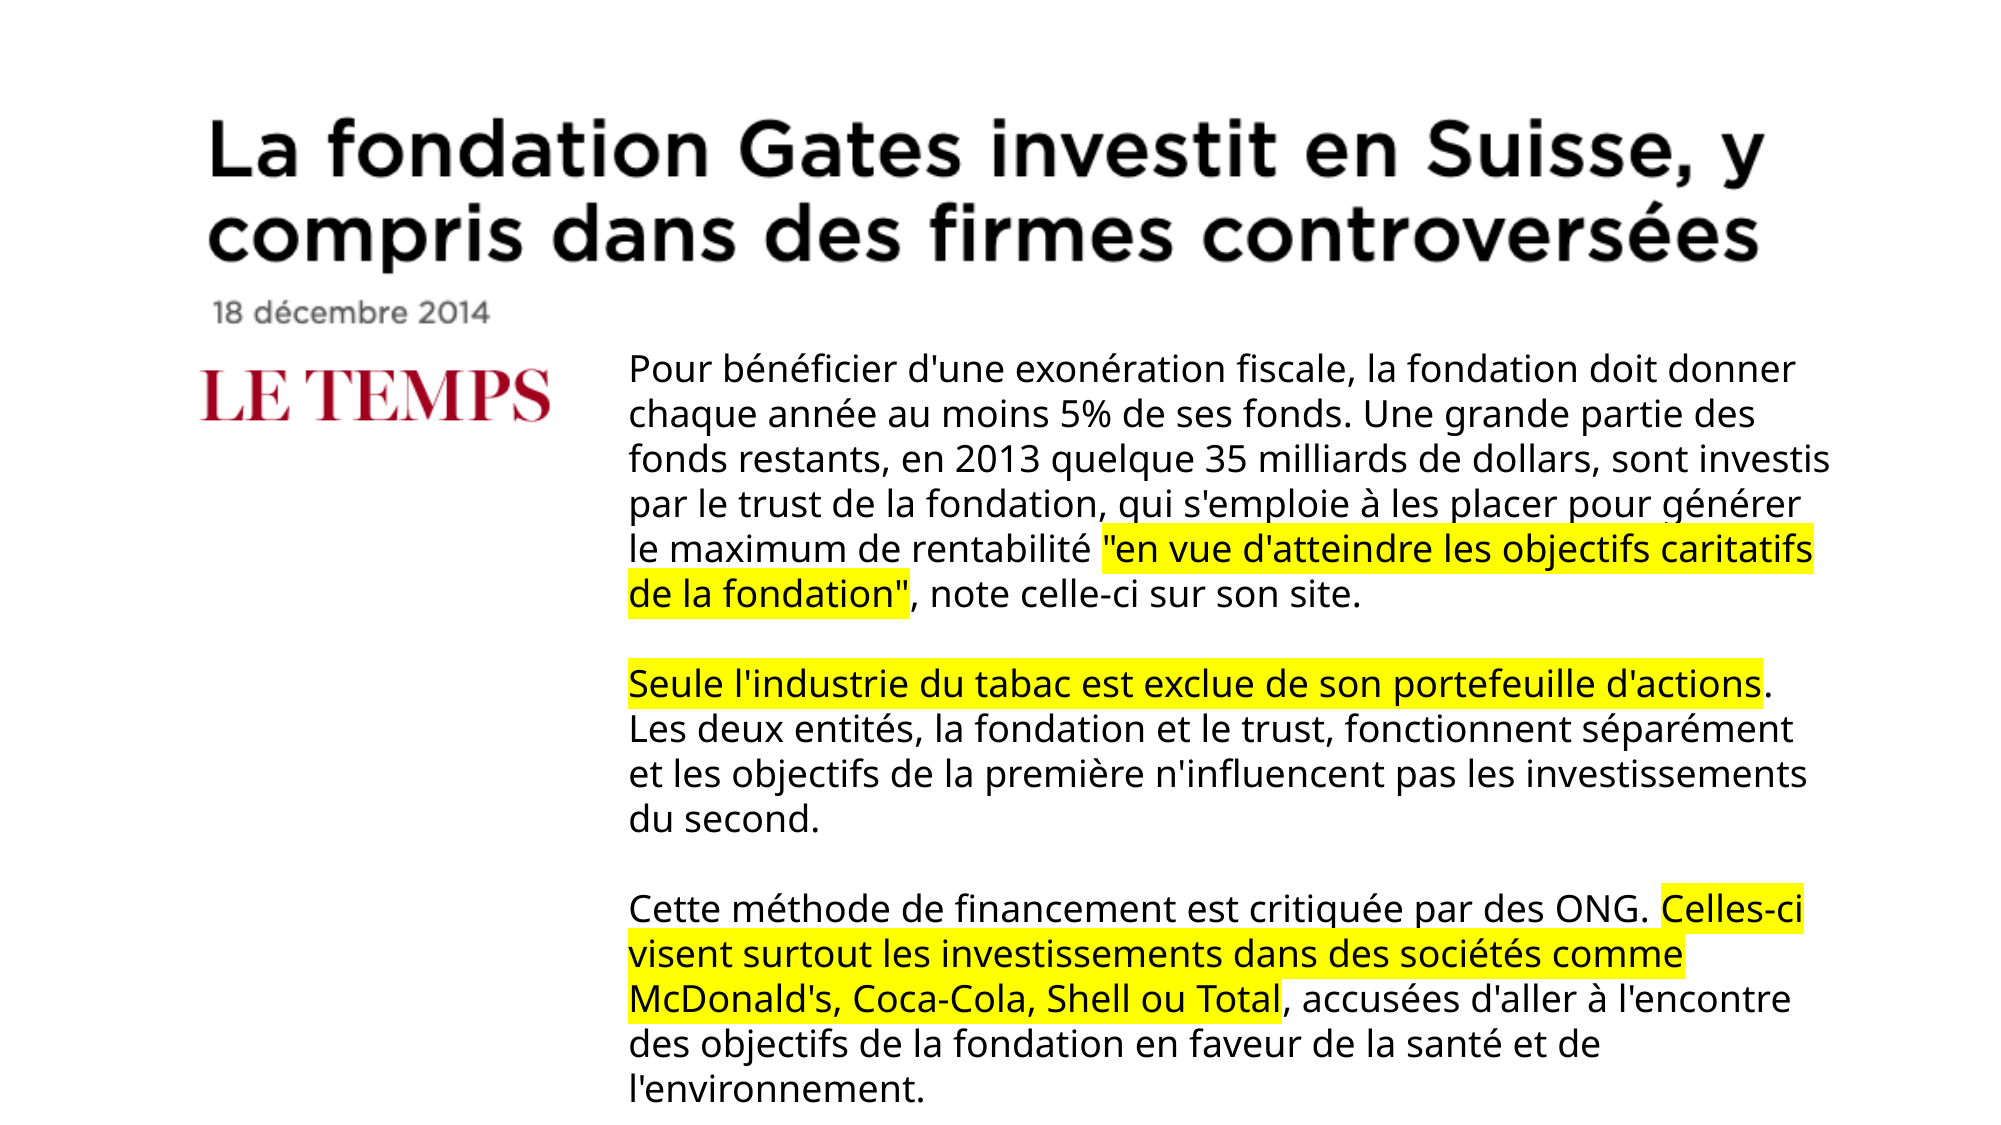

Pour bénéficier d'une exonération fiscale, la fondation doit donner chaque année au moins 5% de ses fonds. Une grande partie des fonds restants, en 2013 quelque 35 milliards de dollars, sont investis par le trust de la fondation, qui s'emploie à les placer pour générer le maximum de rentabilité "en vue d'atteindre les objectifs caritatifs de la fondation", note celle-ci sur son site.
Seule l'industrie du tabac est exclue de son portefeuille d'actions. Les deux entités, la fondation et le trust, fonctionnent séparément et les objectifs de la première n'influencent pas les investissements du second.
Cette méthode de financement est critiquée par des ONG. Celles-ci visent surtout les investissements dans des sociétés comme McDonald's, Coca-Cola, Shell ou Total, accusées d'aller à l'encontre des objectifs de la fondation en faveur de la santé et de l'environnement.